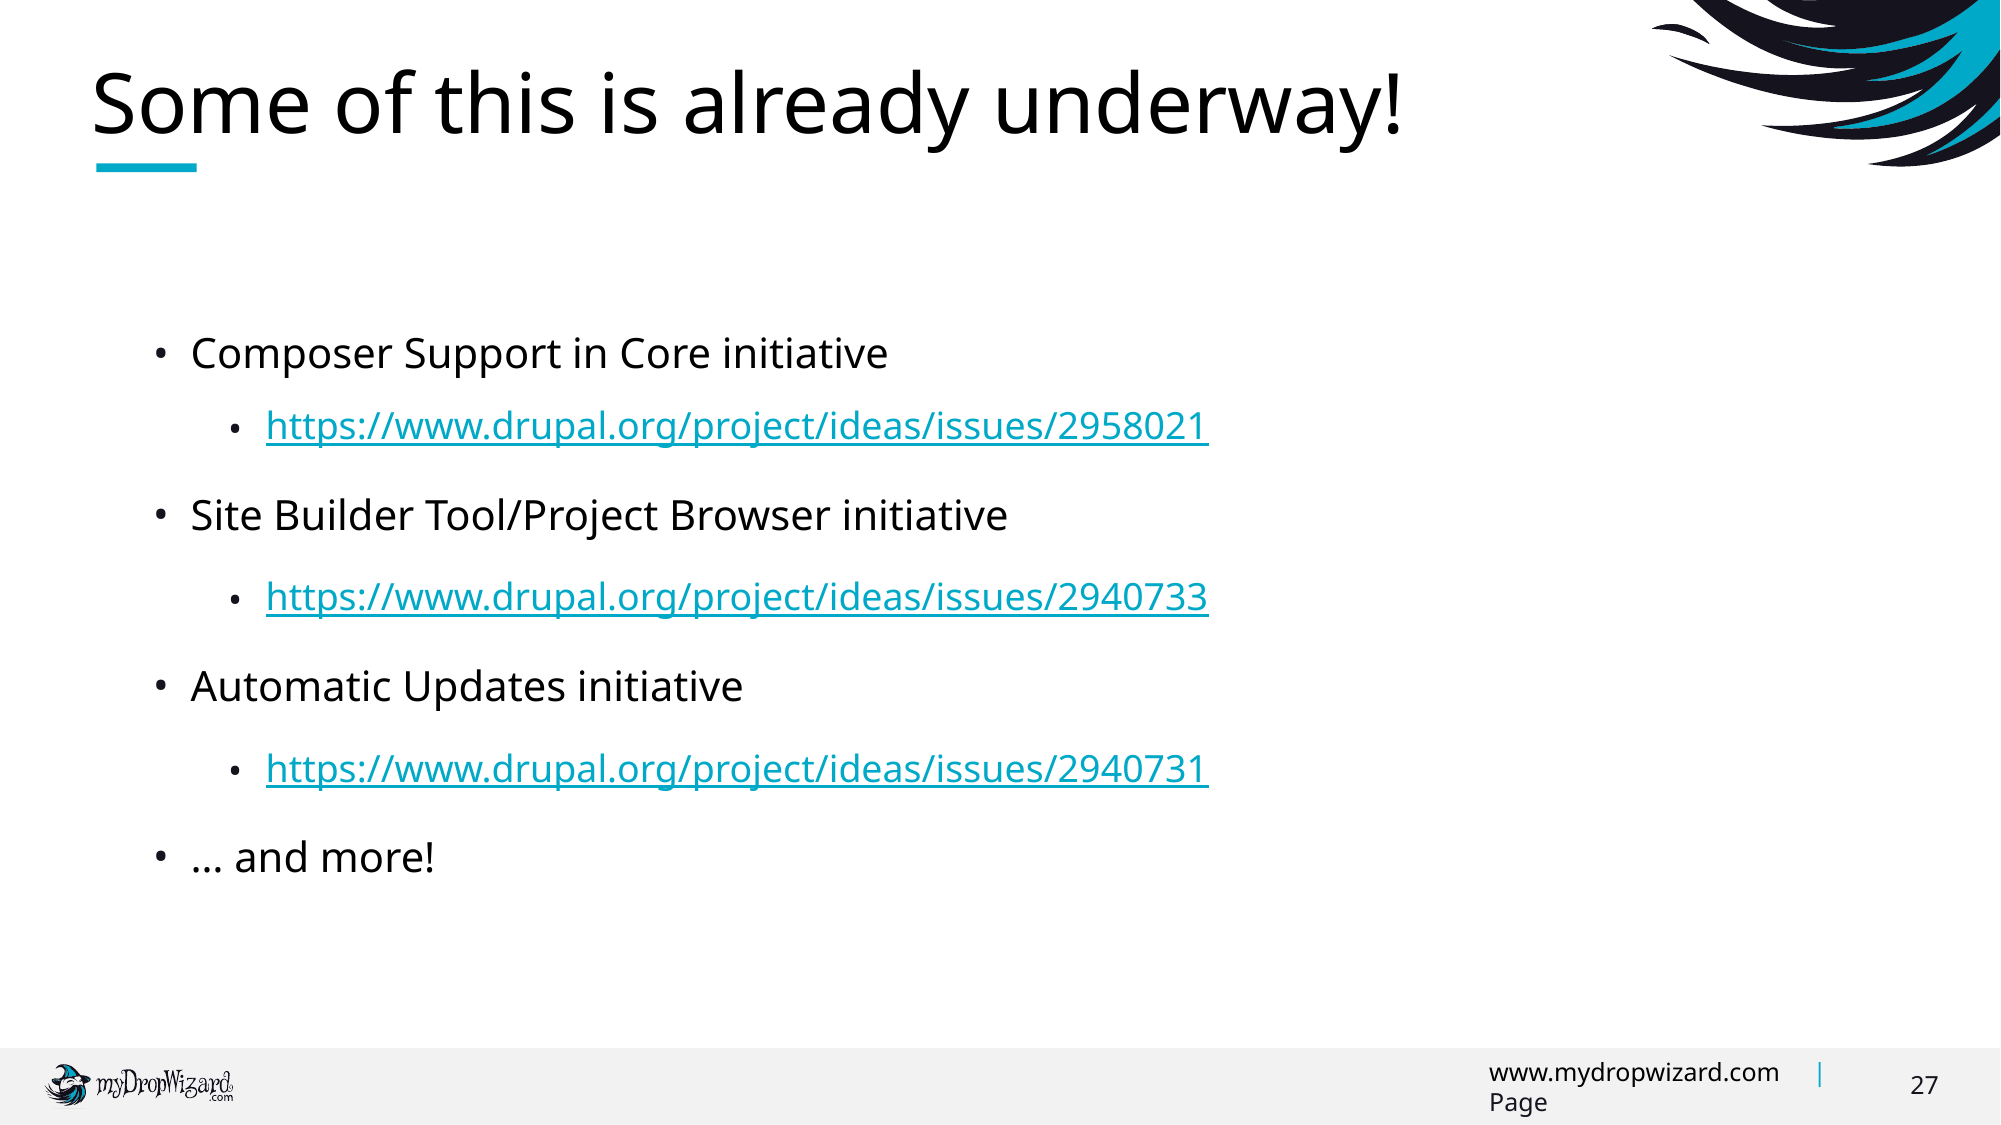

Some of this is already underway!
# Composer Support in Core initiative
https://www.drupal.org/project/ideas/issues/2958021
Site Builder Tool/Project Browser initiative
https://www.drupal.org/project/ideas/issues/2940733
Automatic Updates initiative
https://www.drupal.org/project/ideas/issues/2940731
… and more!